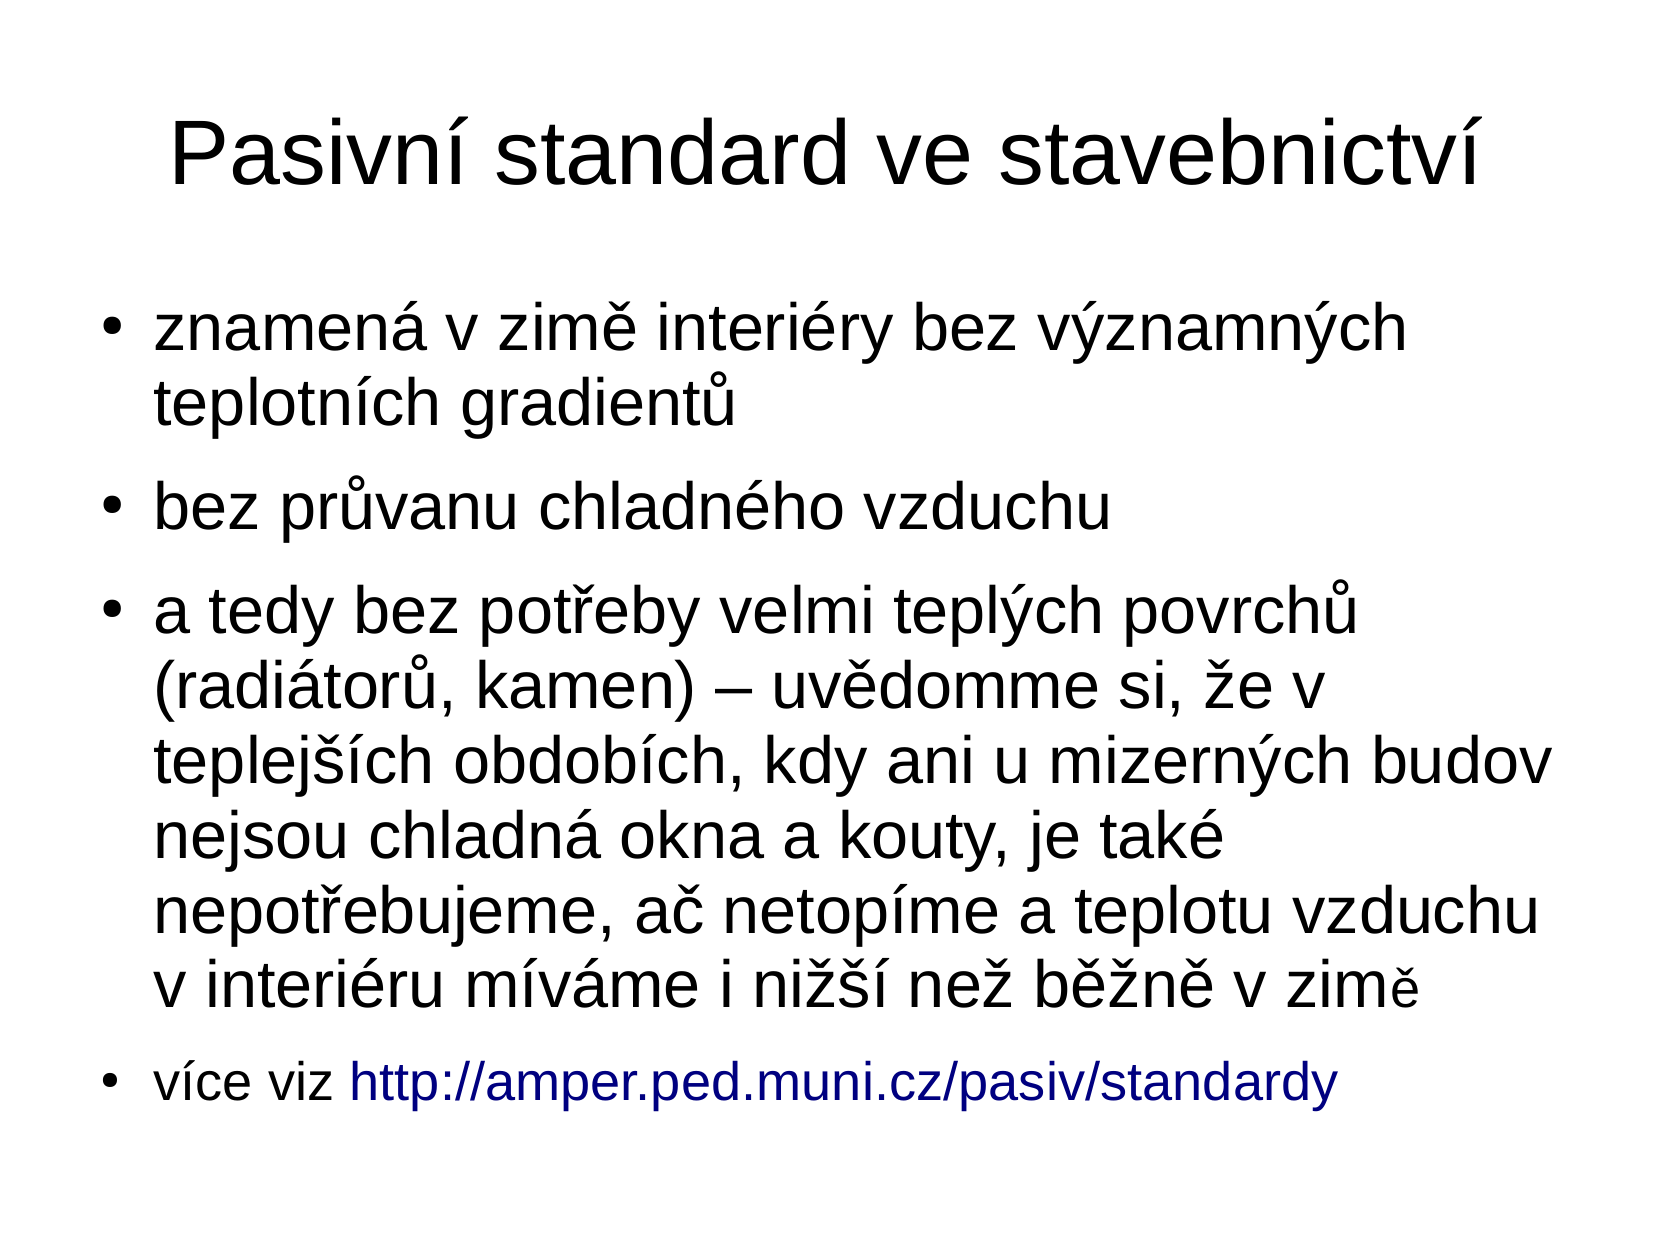

# Pasivní standard ve stavebnictví
znamená v zimě interiéry bez významných teplotních gradientů
bez průvanu chladného vzduchu
a tedy bez potřeby velmi teplých povrchů (radiátorů, kamen) – uvědomme si, že v teplejších obdobích, kdy ani u mizerných budov nejsou chladná okna a kouty, je také nepotřebujeme, ač netopíme a teplotu vzduchu v interiéru míváme i nižší než běžně v zimě
více viz http://amper.ped.muni.cz/pasiv/standardy